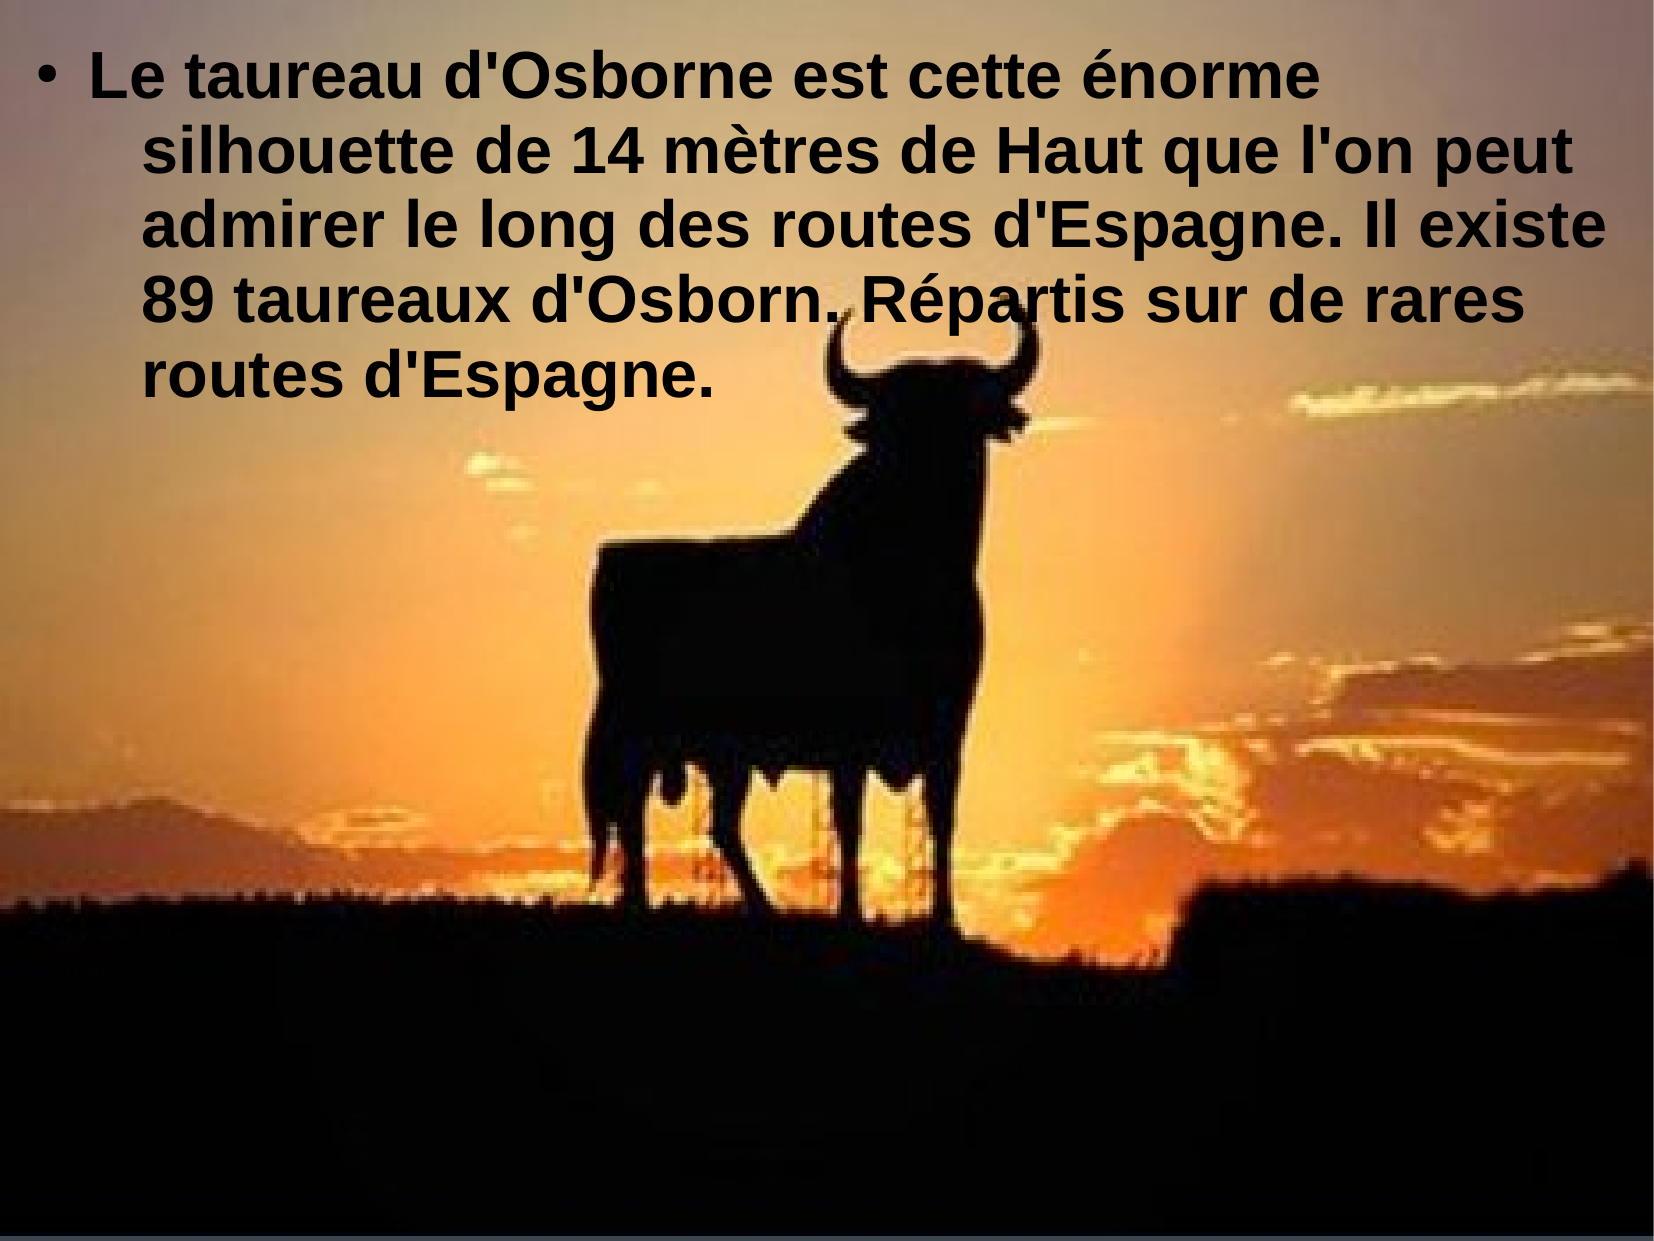

Le taureau d'Osborne est cette énorme silhouette de 14 mètres de Haut que l'on peut admirer le long des routes d'Espagne. Il existe 89 taureaux d'Osborn. Répartis sur de rares routes d'Espagne.
#